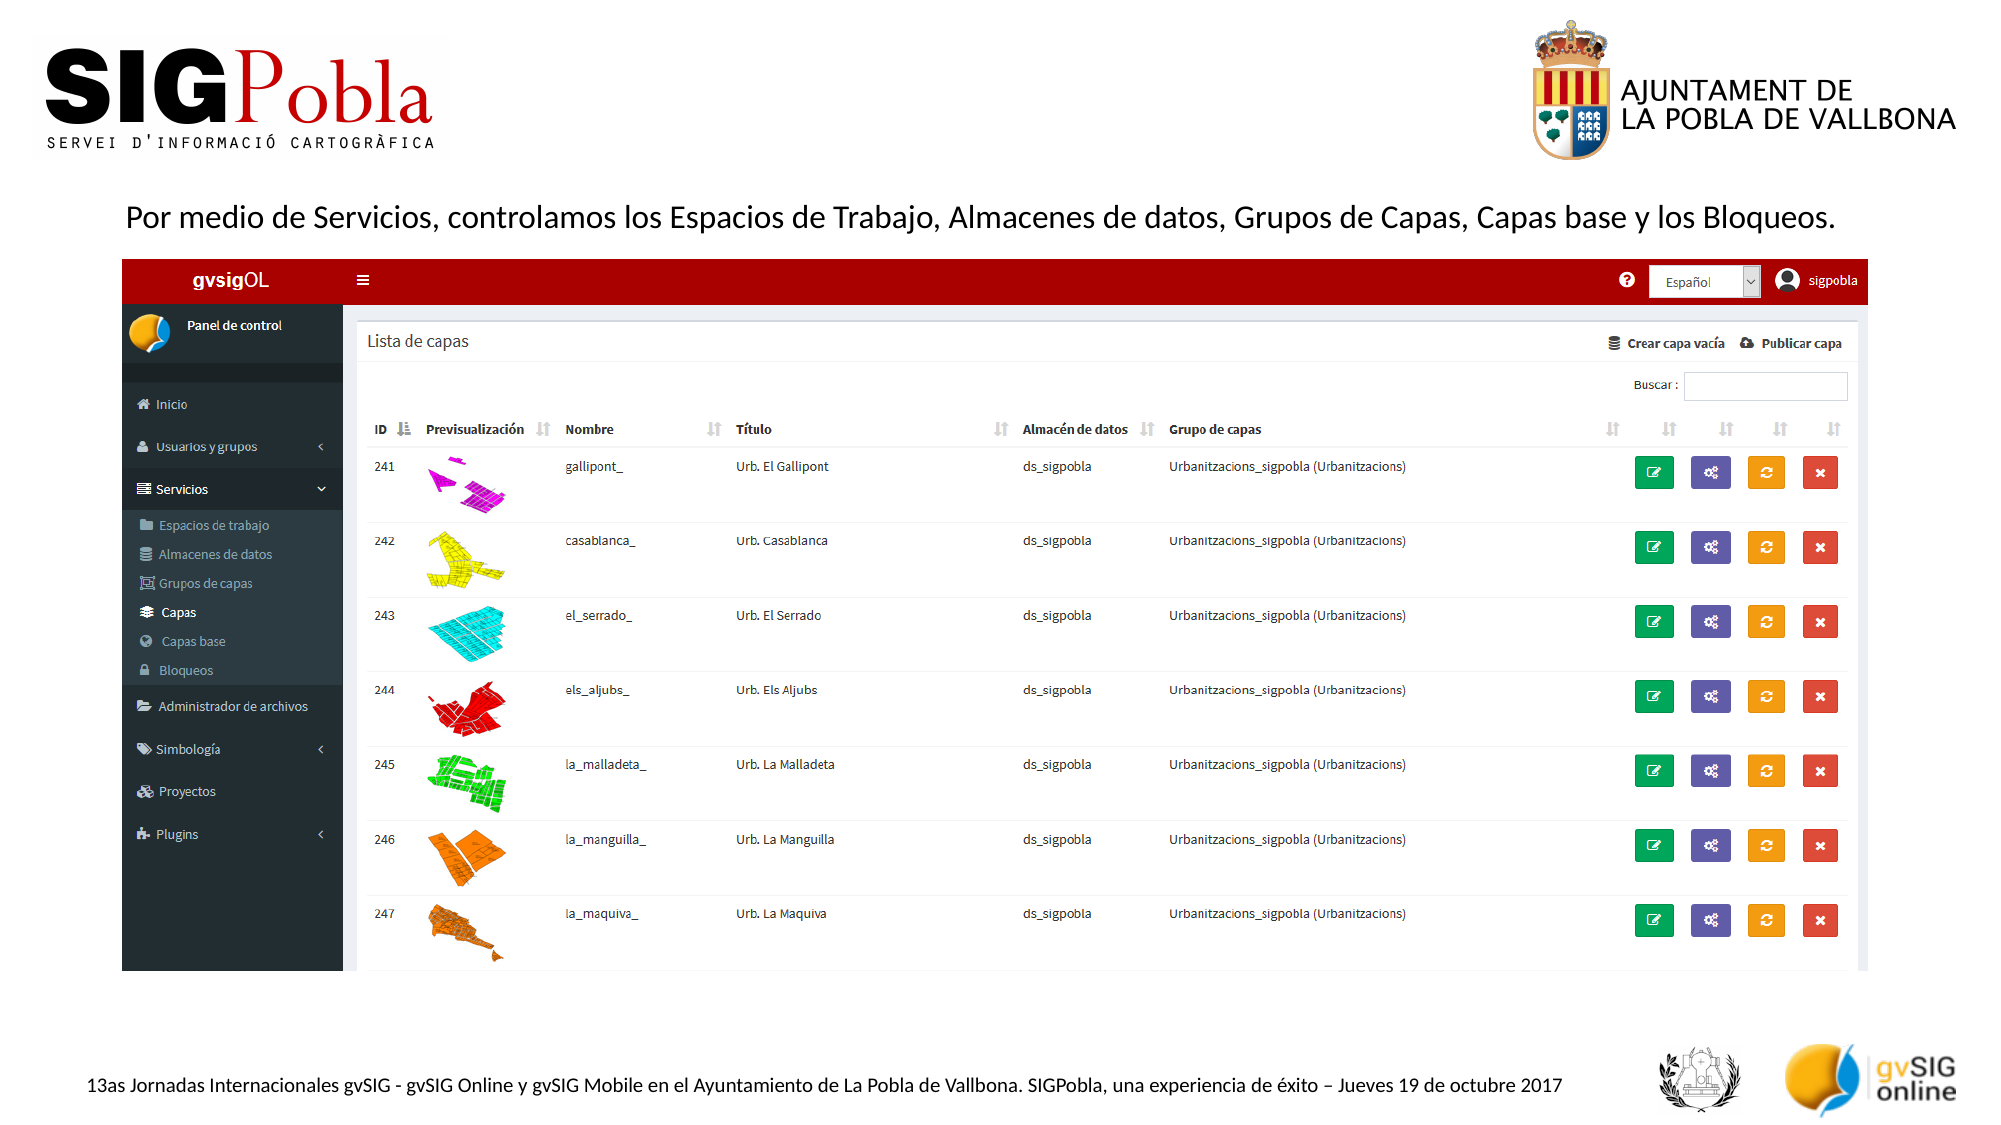

Por medio de Servicios, controlamos los Espacios de Trabajo, Almacenes de datos, Grupos de Capas, Capas base y los Bloqueos.
13as Jornadas Internacionales gvSIG - gvSIG Online y gvSIG Mobile en el Ayuntamiento de La Pobla de Vallbona. SIGPobla, una experiencia de éxito – Jueves 19 de octubre 2017